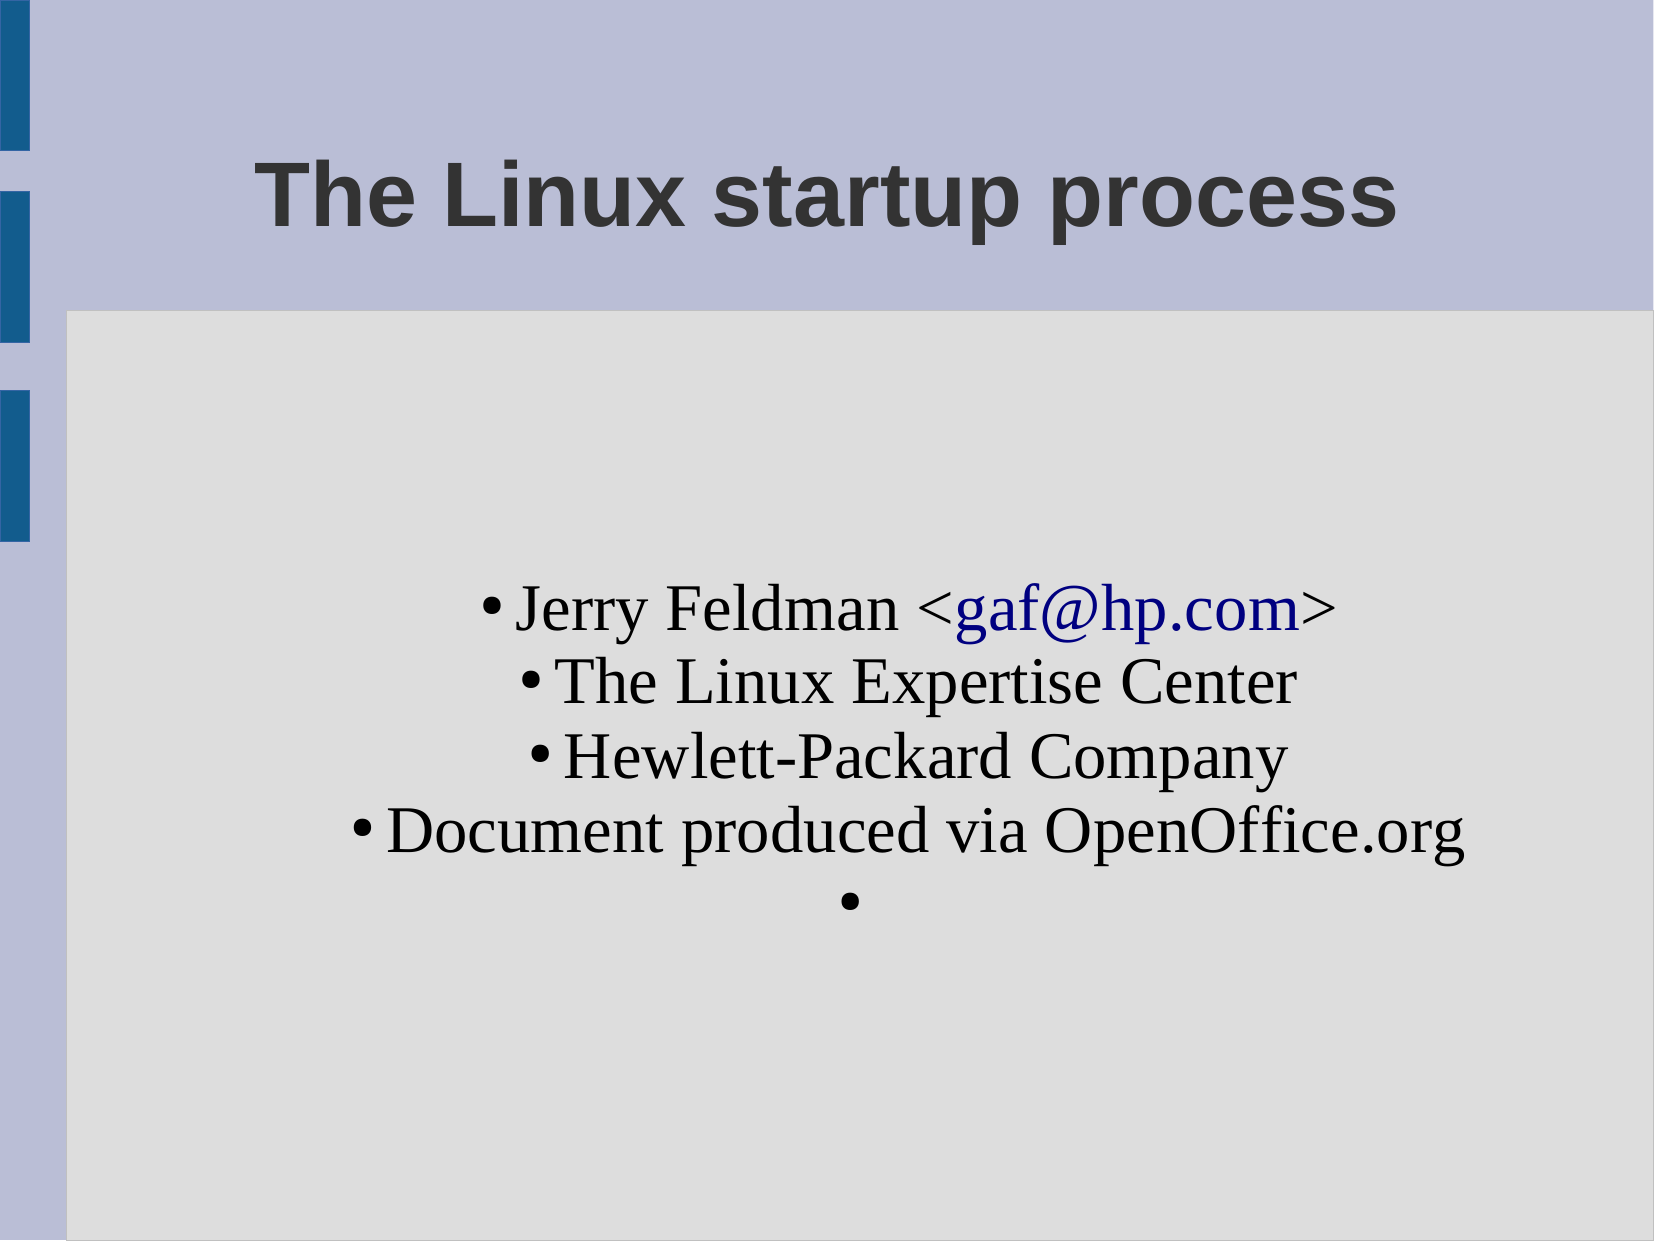

# The Linux startup process
Jerry Feldman <gaf@hp.com>
The Linux Expertise Center
Hewlett-Packard Company
Document produced via OpenOffice.org